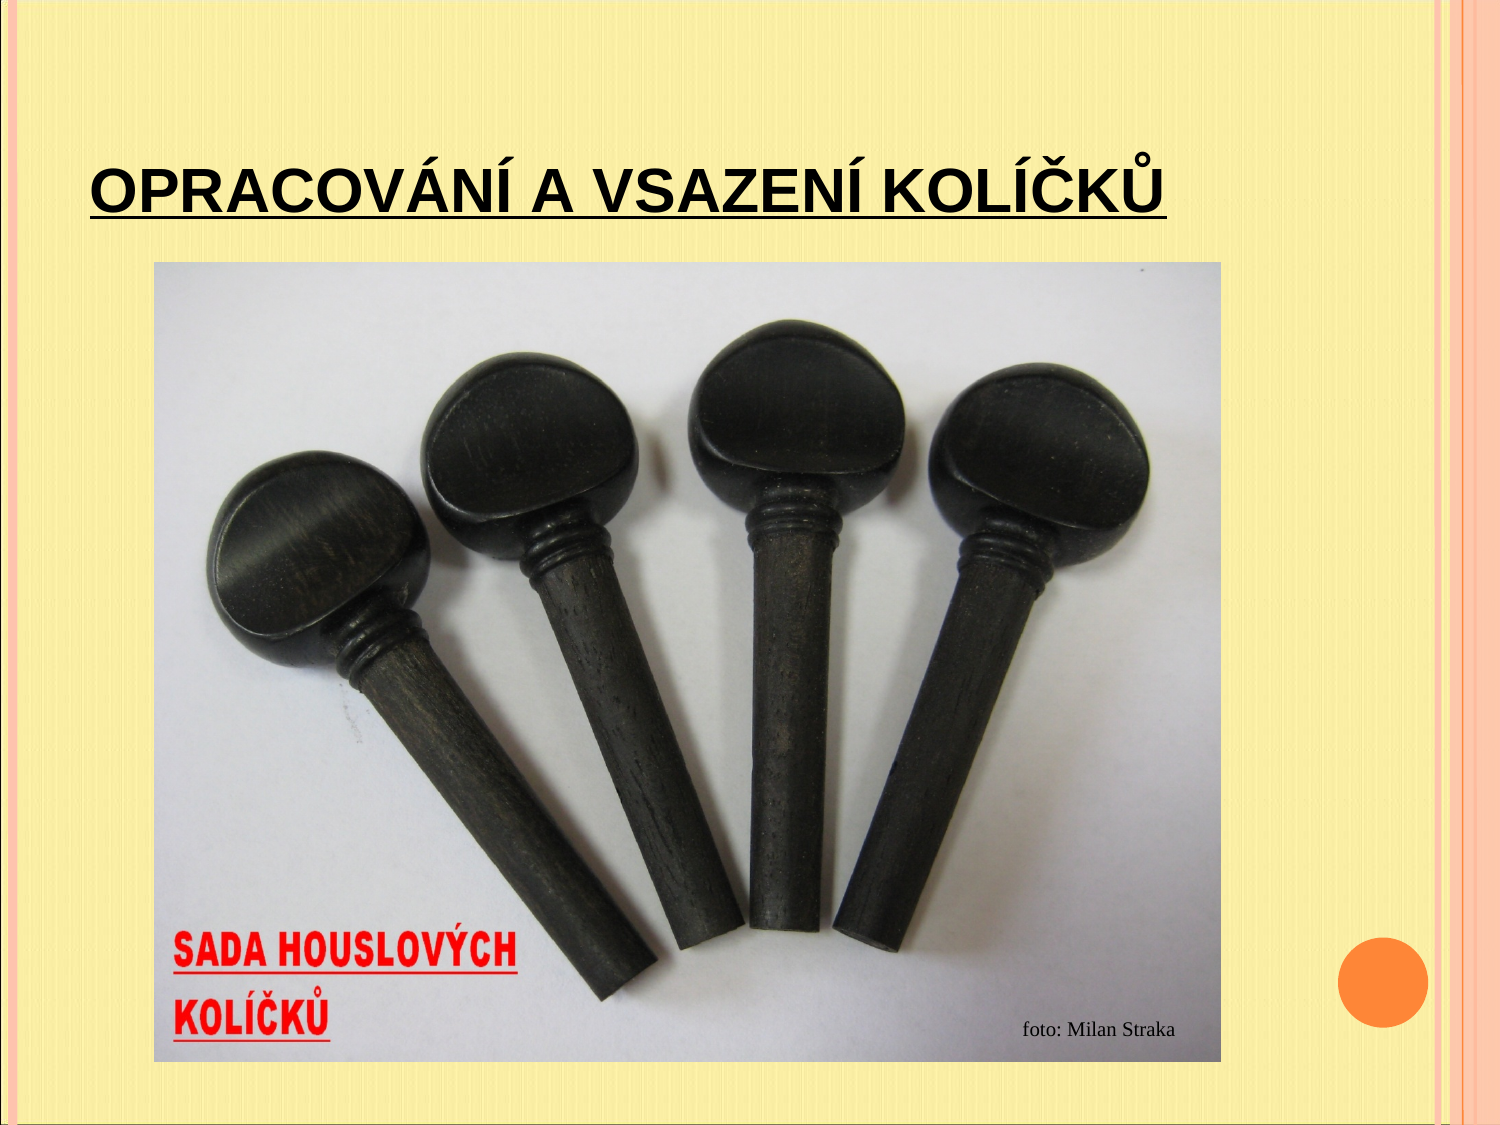

OPRACOVÁNÍ A VSAZENÍ KOLÍČKŮ
foto: Milan Straka